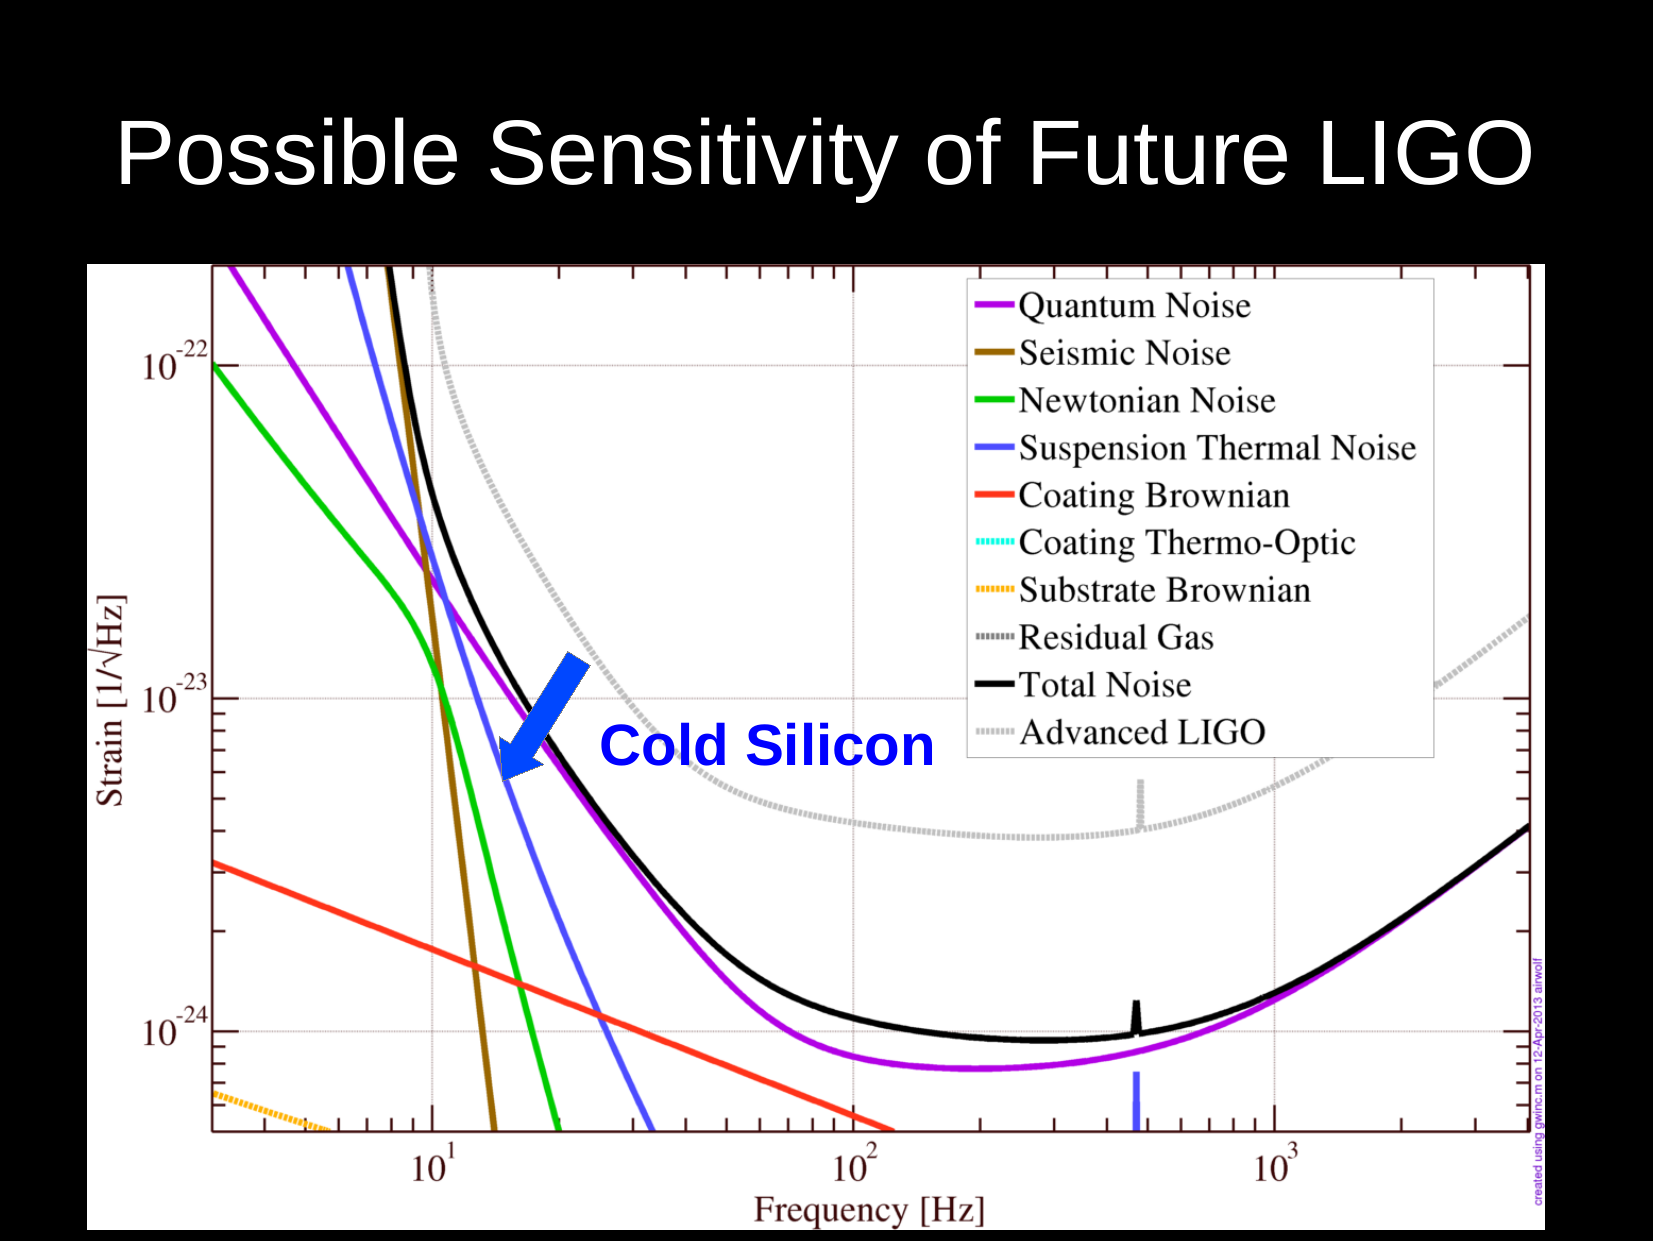

# Possible Sensitivity of Future LIGO
Cold Silicon